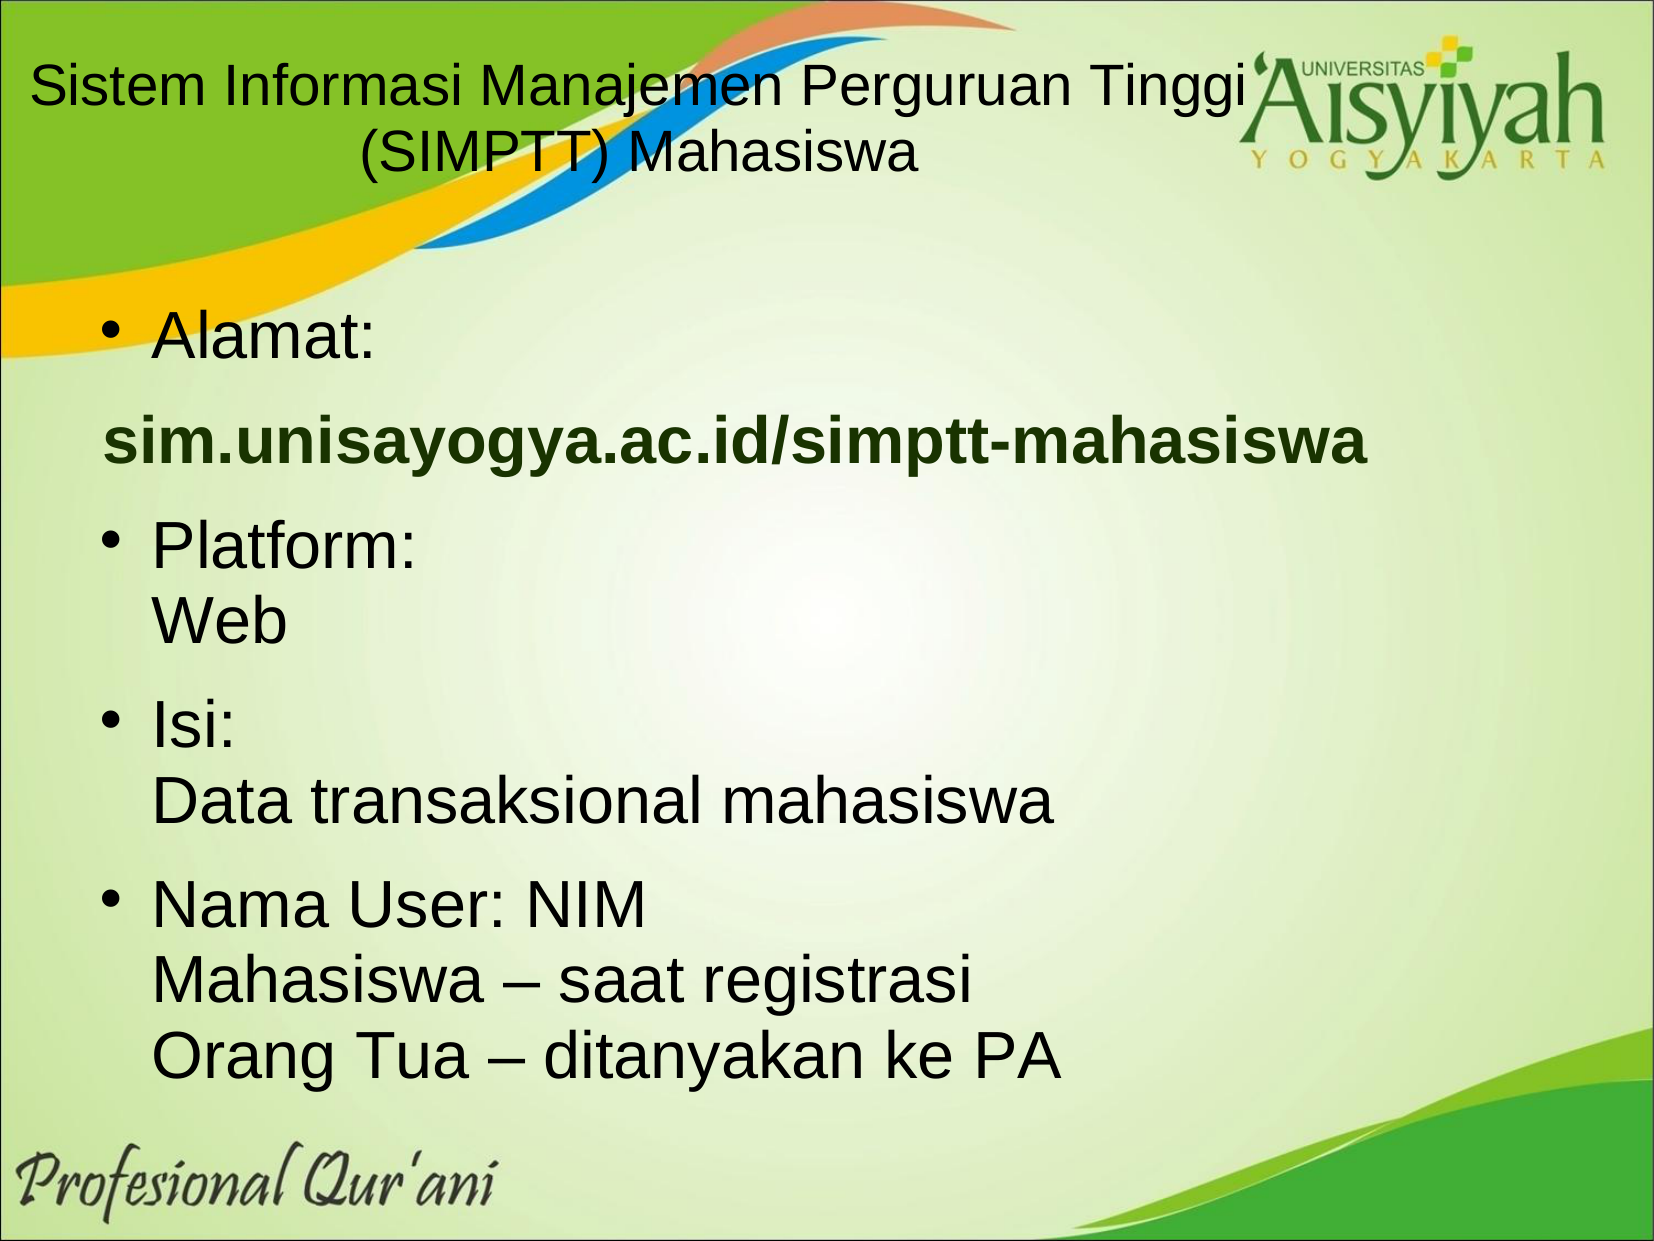

Sistem Informasi Manajemen Perguruan Tinggi (SIMPTT) Mahasiswa
Alamat:
sim.unisayogya.ac.id/simptt-mahasiswa
Platform:
Web
Isi:
Data transaksional mahasiswa
Nama User: NIM
Mahasiswa – saat registrasi
Orang Tua – ditanyakan ke PA